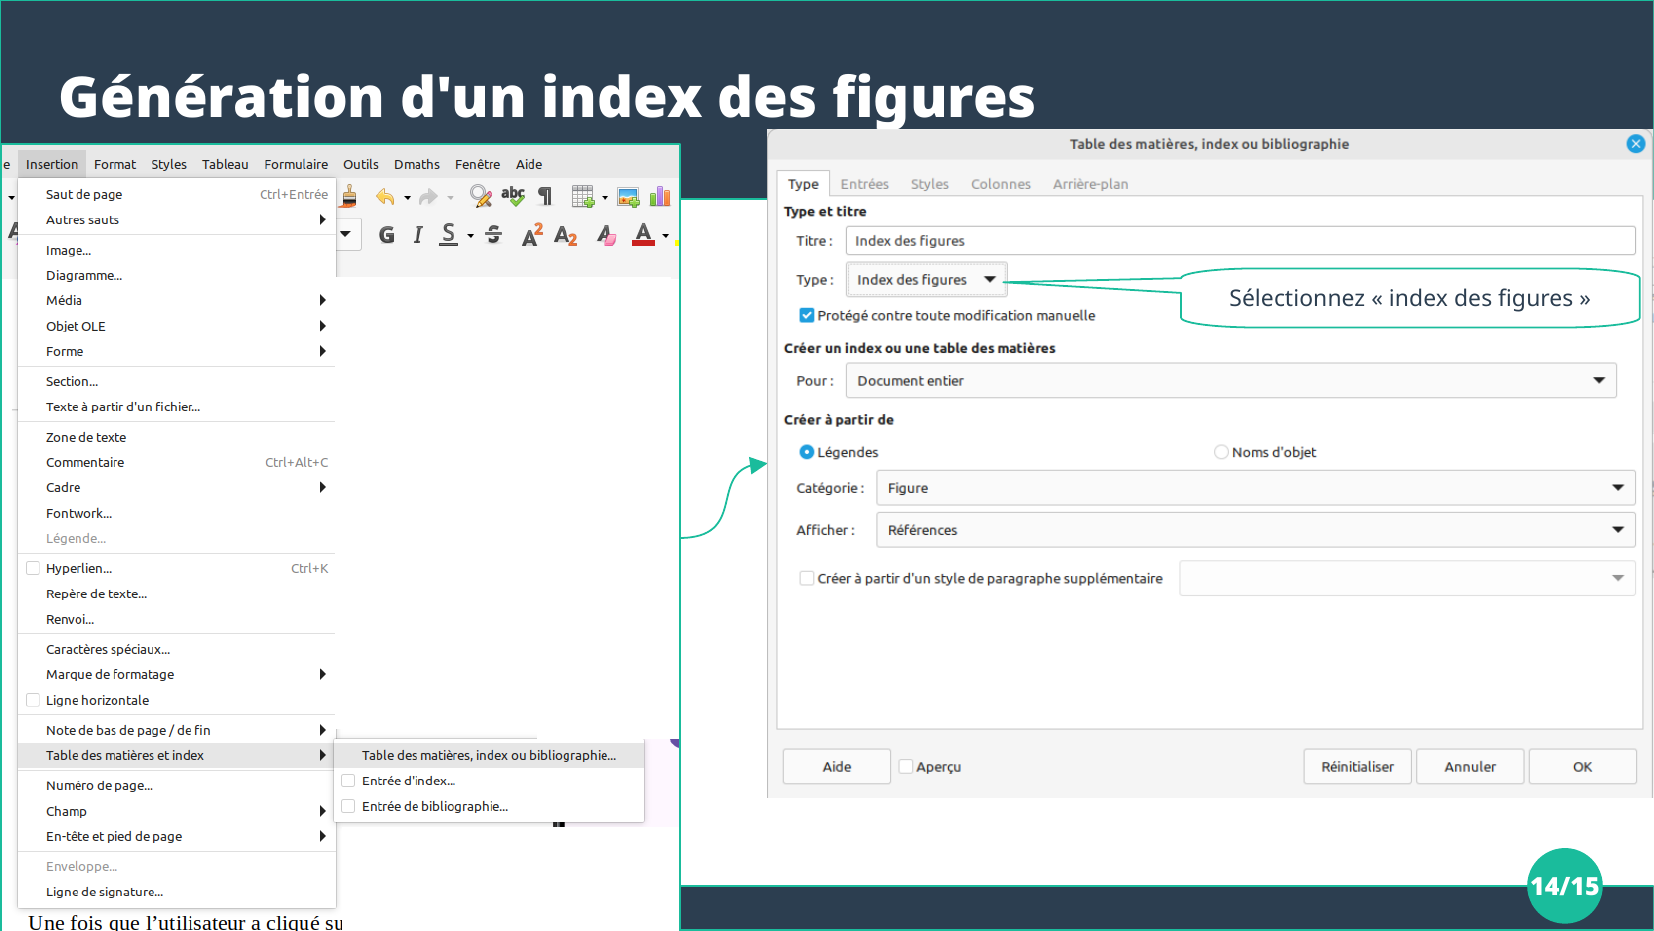

# Génération d'un index des figures
Sélectionnez « index des figures »
14